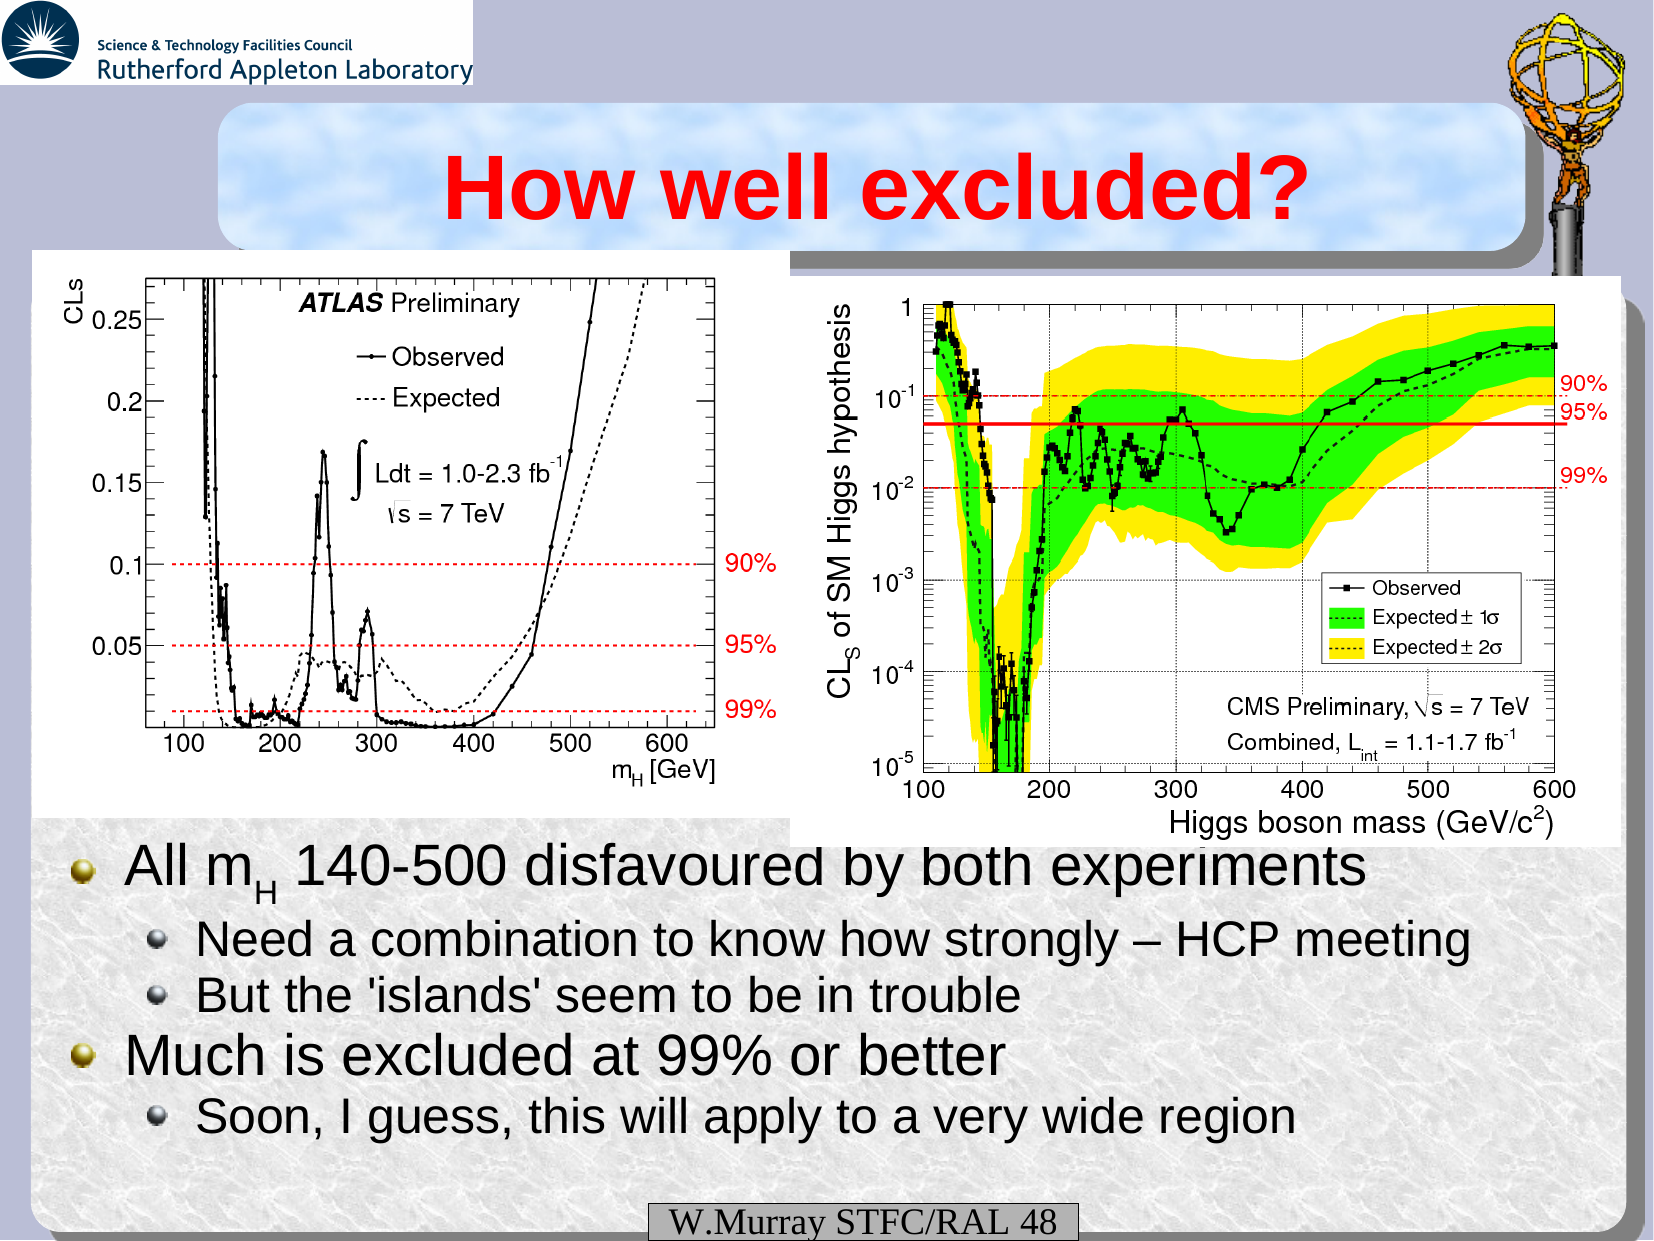

# How well excluded?
All mH 140-500 disfavoured by both experiments
Need a combination to know how strongly – HCP meeting
But the 'islands' seem to be in trouble
Much is excluded at 99% or better
Soon, I guess, this will apply to a very wide region